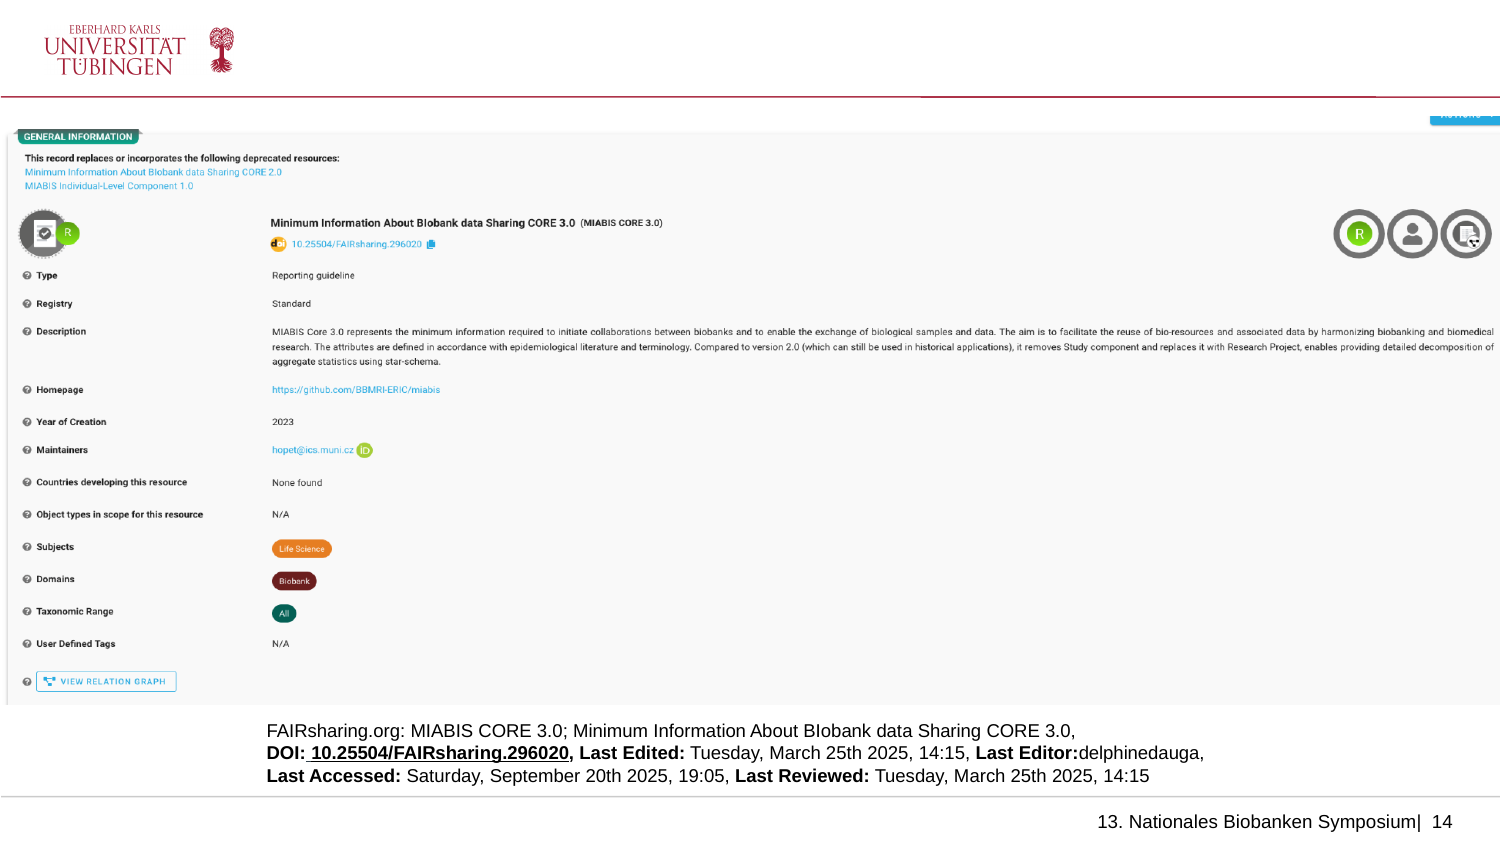

FAIRsharing.org: MIABIS CORE 3.0; Minimum Information About BIobank data Sharing CORE 3.0,
DOI: 10.25504/FAIRsharing.296020, Last Edited: Tuesday, March 25th 2025, 14:15, Last Editor:delphinedauga,
Last Accessed: Saturday, September 20th 2025, 19:05, Last Reviewed: Tuesday, March 25th 2025, 14:15